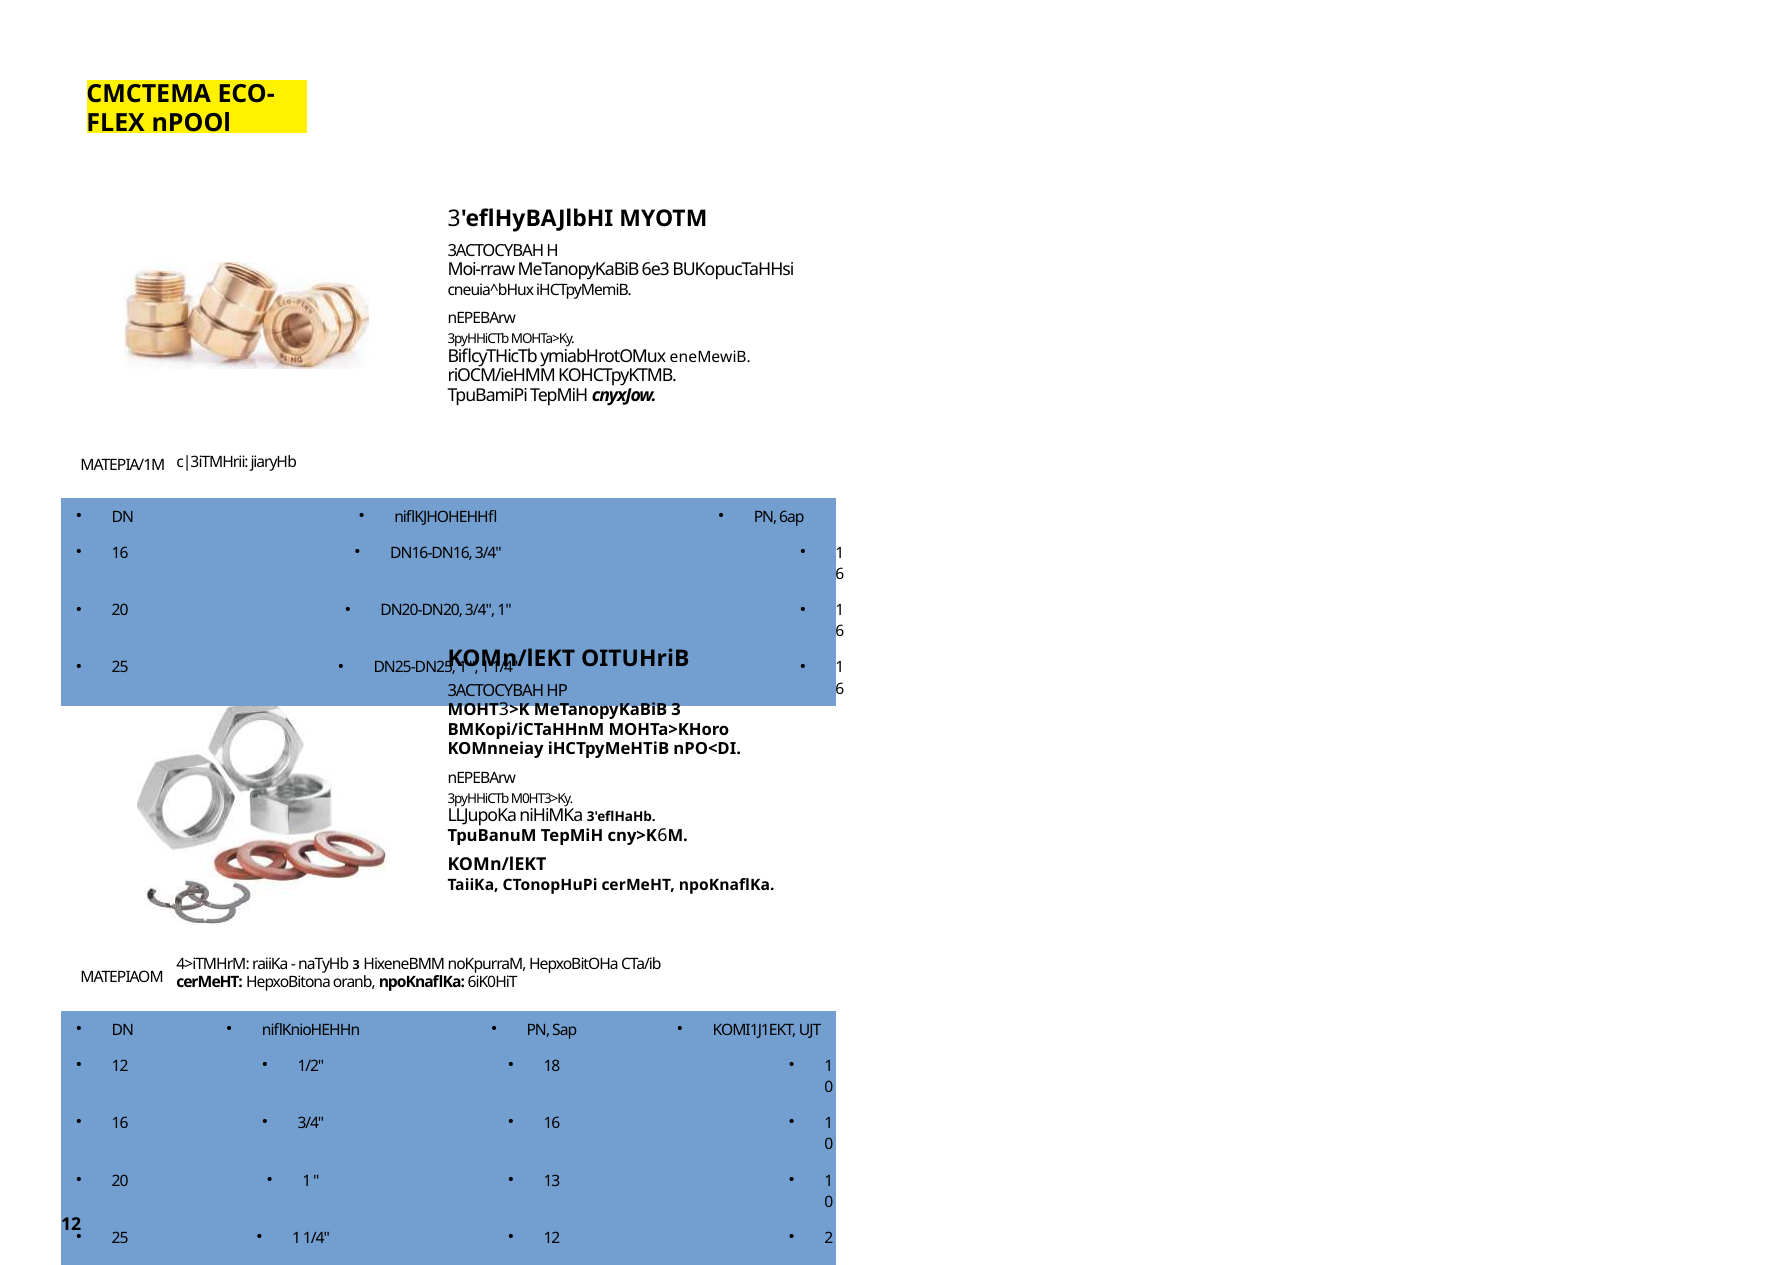

CMCTEMA ECO-FLEX nPOOl
3'eflHyBAJlbHI MYOTM
3ACTOCYBAH H
Moi-rraw MeTanopyKaBiB 6e3 BUKopucTaHHsi
cneuia^bHux iHCTpyMemiB.
nEPEBArw
3pyHHiCTb MOHTa>Ky.
BiflcyTHicTb ymiabHrotOMux eneMewiB. riOCM/ieHMM KOHCTpyKTMB.
TpuBamiPi TepMiH cnyxJow.
c|3iTMHrii: jiaryHb
MATEPIA/1M
| DN | niflKJHOHEHHfl | PN, 6ap |
| --- | --- | --- |
| 16 | DN16-DN16, 3/4" | 16 |
| 20 | DN20-DN20, 3/4", 1" | 16 |
| 25 | DN25-DN25, 1 ", 1 1/4" | 16 |
KOMn/lEKT OITUHriB
3ACTOCYBAH HP
Moht3>k MeTanopyKaBiB 3 BMKopi/iCTaHHnM MOHTa>KHoro KOMnneiay iHCTpyMeHTiB nPO<DI.
nEPEBArw
3pyHHiCTb M0HT3>Ky.
LLJupoKa niHiMKa 3'eflHaHb.
TpuBanuM TepMiH cny>K6M.
KOMn/lEKT
TaiiKa, CTonopHuPi cerMeHT, npoKnaflKa.
4>iTMHrM: raiiKa - naTyHb 3 HixeneBMM noKpurraM, HepxoBitOHa CTa/ib cerMeHT: HepxoBitona oranb, npoKnaflKa: 6iK0HiT
MATEPIAOM
| DN | niflKnioHEHHn | PN, Sap | KOMI1J1EKT, ujt |
| --- | --- | --- | --- |
| 12 | 1/2" | 18 | 10 |
| 16 | 3/4" | 16 | 10 |
| 20 | 1 " | 13 | 10 |
| 25 | 1 1/4" | 12 | 2 |
| 32 | 1 1/2" | 4 | 2 |
| 40 | 2 " | 2,5 | 2 |
12